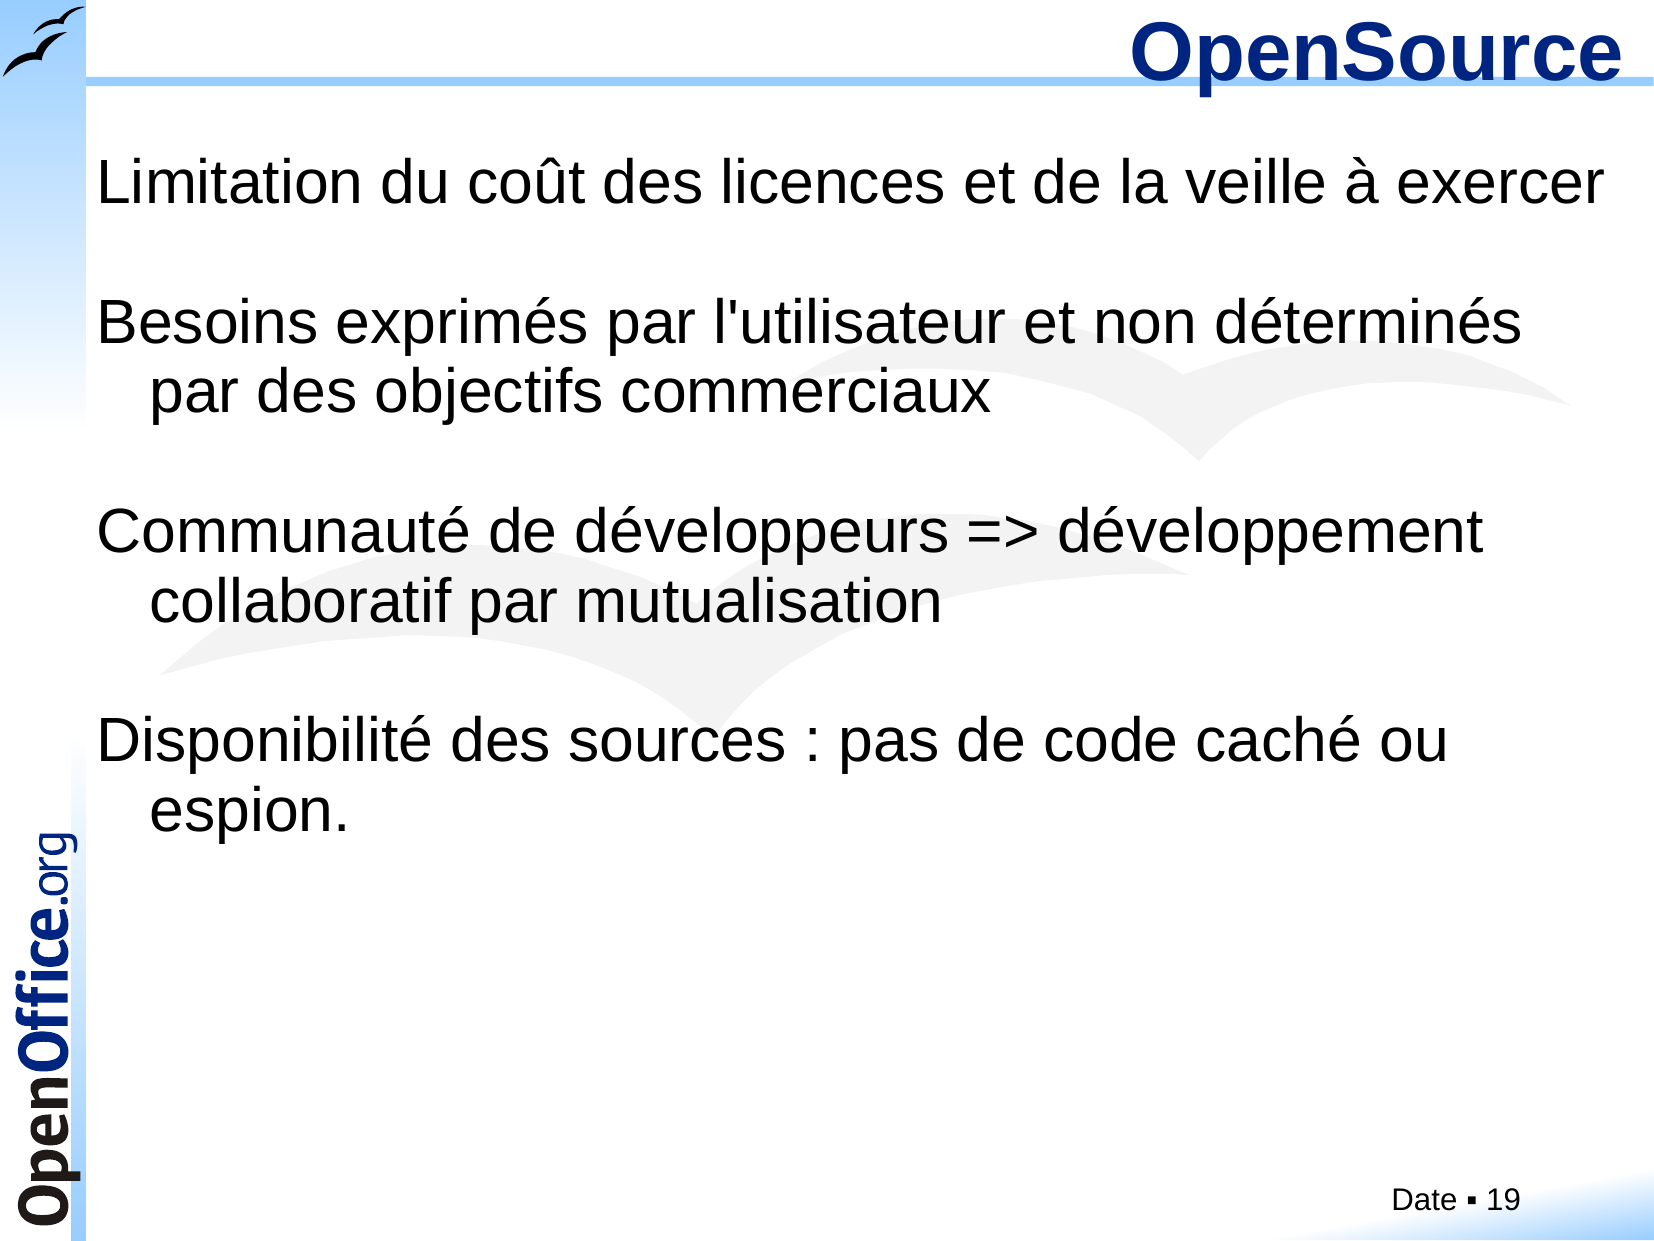

# OpenSource
Limitation du coût des licences et de la veille à exercer
Besoins exprimés par l'utilisateur et non déterminés par des objectifs commerciaux
Communauté de développeurs => développement collaboratif par mutualisation
Disponibilité des sources : pas de code caché ou espion.